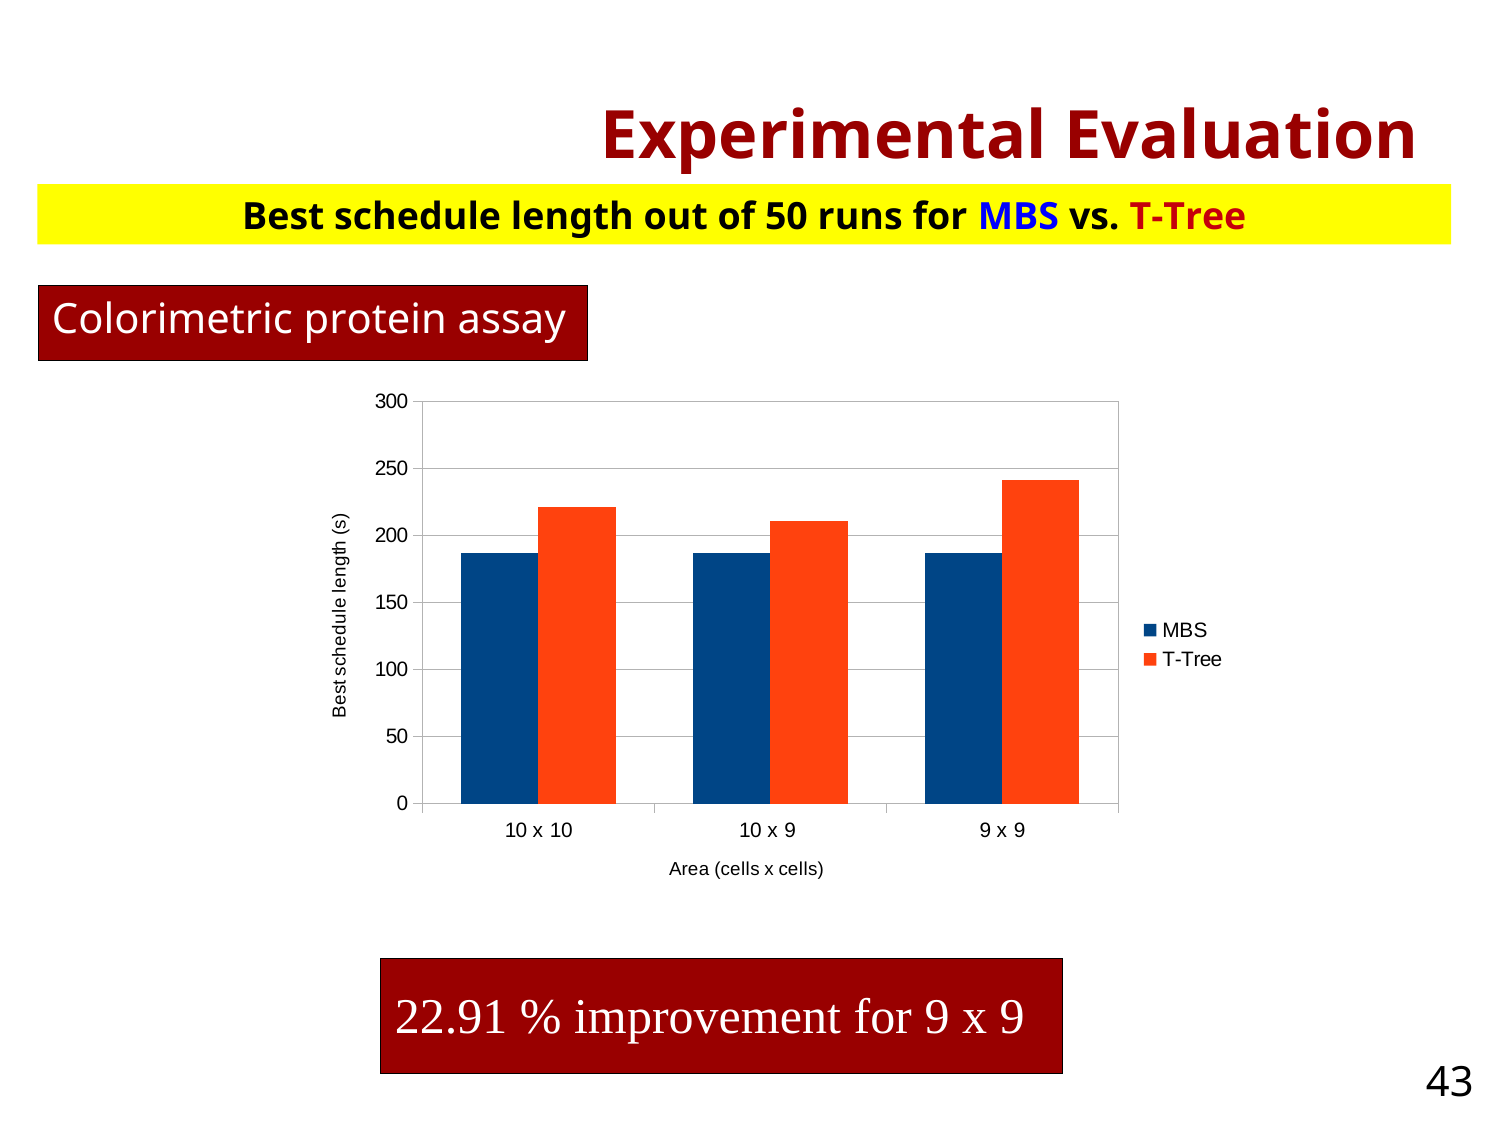

# Experimental Evaluation
Best schedule length out of 50 runs for MBS vs. T-Tree
Colorimetric protein assay
Colorimetric protein assay
Colorimetric protein assay
Colorimetric protein assay
Colorimetric protein assay
### Chart
| Category | MBS | T-Tree |
|---|---|---|
| 10 x 10 | 187.0 | 221.0 |
| 10 x 9 | 187.0 | 211.0 |
| 9 x 9 | 187.0 | 241.0 |Colorimetric protein assay
Colorimetric protein assay
22.91 % improvement for 9 x 9